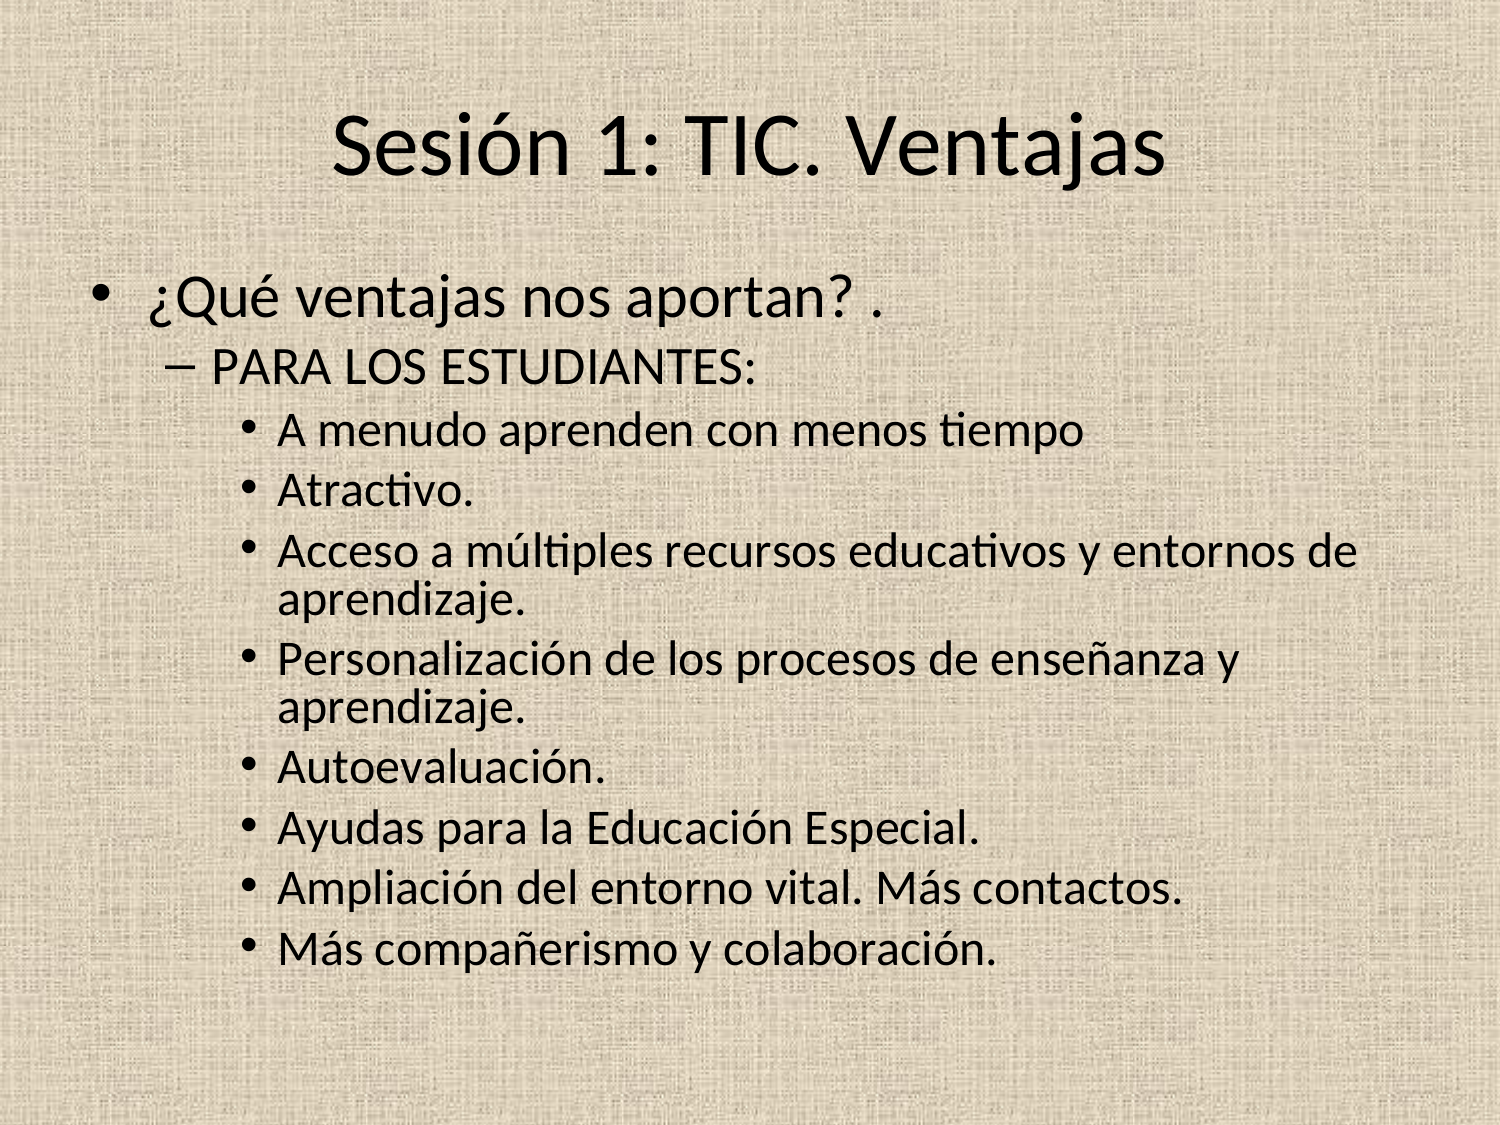

# Sesión 1: TIC. Ventajas
¿Qué ventajas nos aportan? .
PARA LOS ESTUDIANTES:
A menudo aprenden con menos tiempo
Atractivo.
Acceso a múltiples recursos educativos y entornos de aprendizaje.
Personalización de los procesos de enseñanza y aprendizaje.
Autoevaluación.
Ayudas para la Educación Especial.
Ampliación del entorno vital. Más contactos.
Más compañerismo y colaboración.